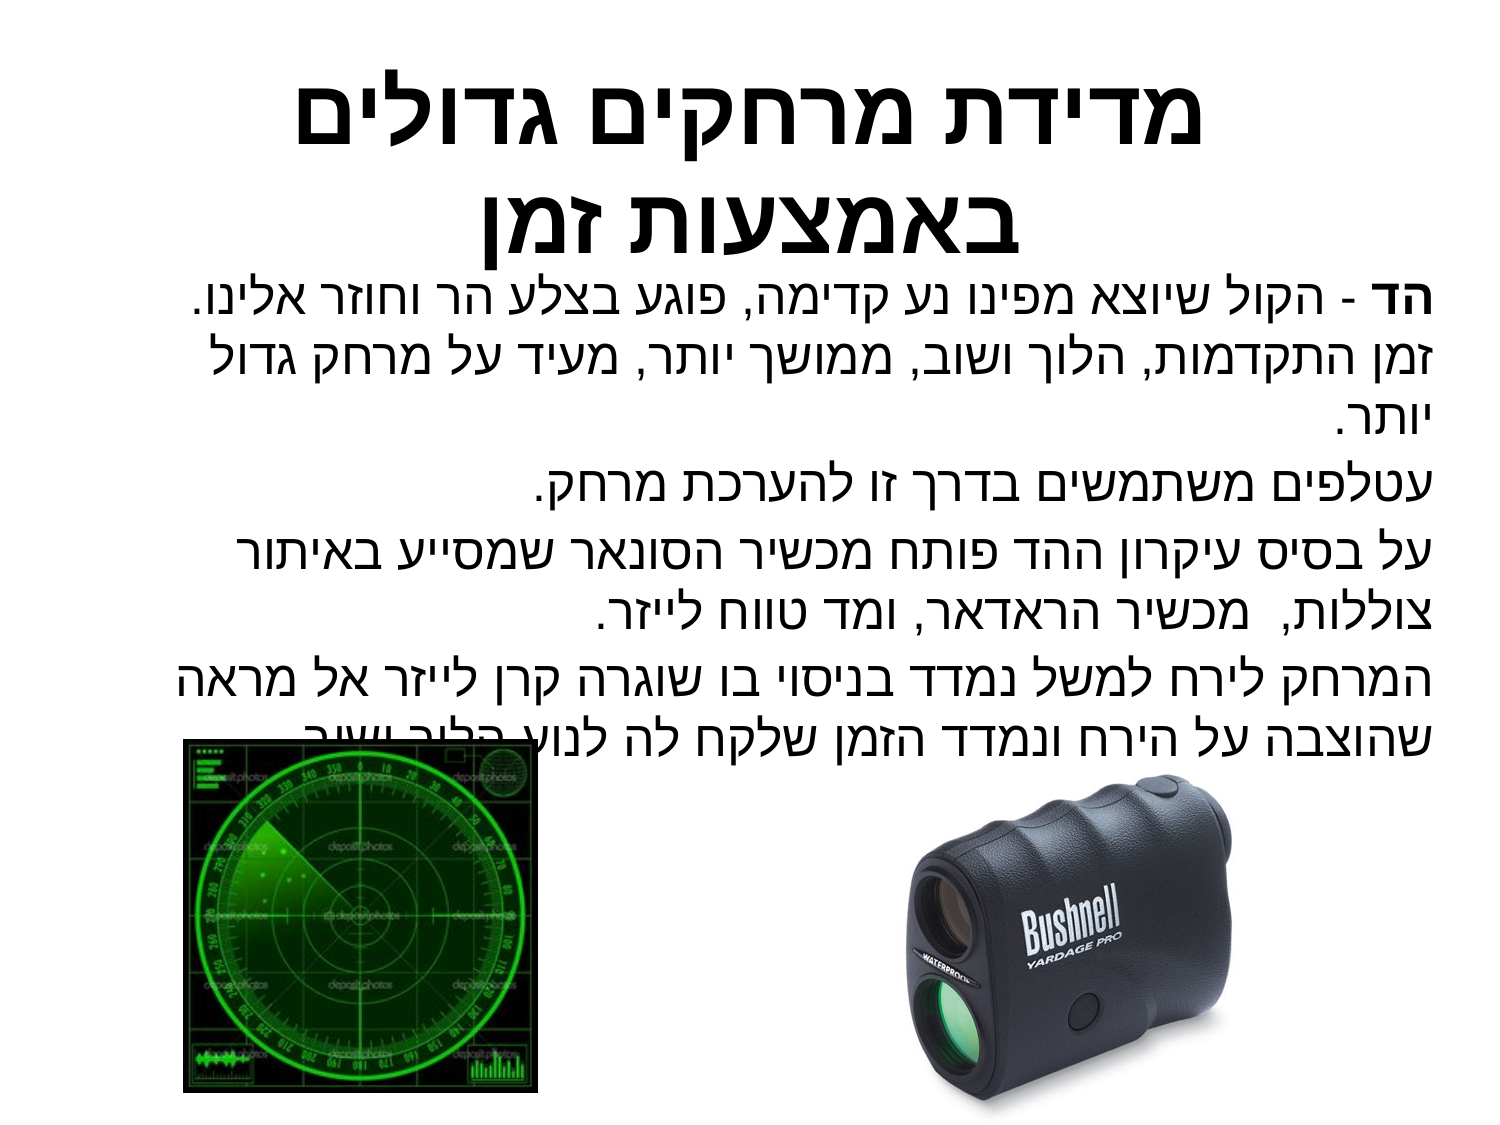

# מדידת מרחקים גדולים באמצעות זמן
הד - הקול שיוצא מפינו נע קדימה, פוגע בצלע הר וחוזר אלינו. זמן התקדמות, הלוך ושוב, ממושך יותר, מעיד על מרחק גדול יותר.
עטלפים משתמשים בדרך זו להערכת מרחק.
על בסיס עיקרון ההד פותח מכשיר הסונאר שמסייע באיתור צוללות, מכשיר הראדאר, ומד טווח לייזר.
המרחק לירח למשל נמדד בניסוי בו שוגרה קרן לייזר אל מראה שהוצבה על הירח ונמדד הזמן שלקח לה לנוע הלוך ושוב.